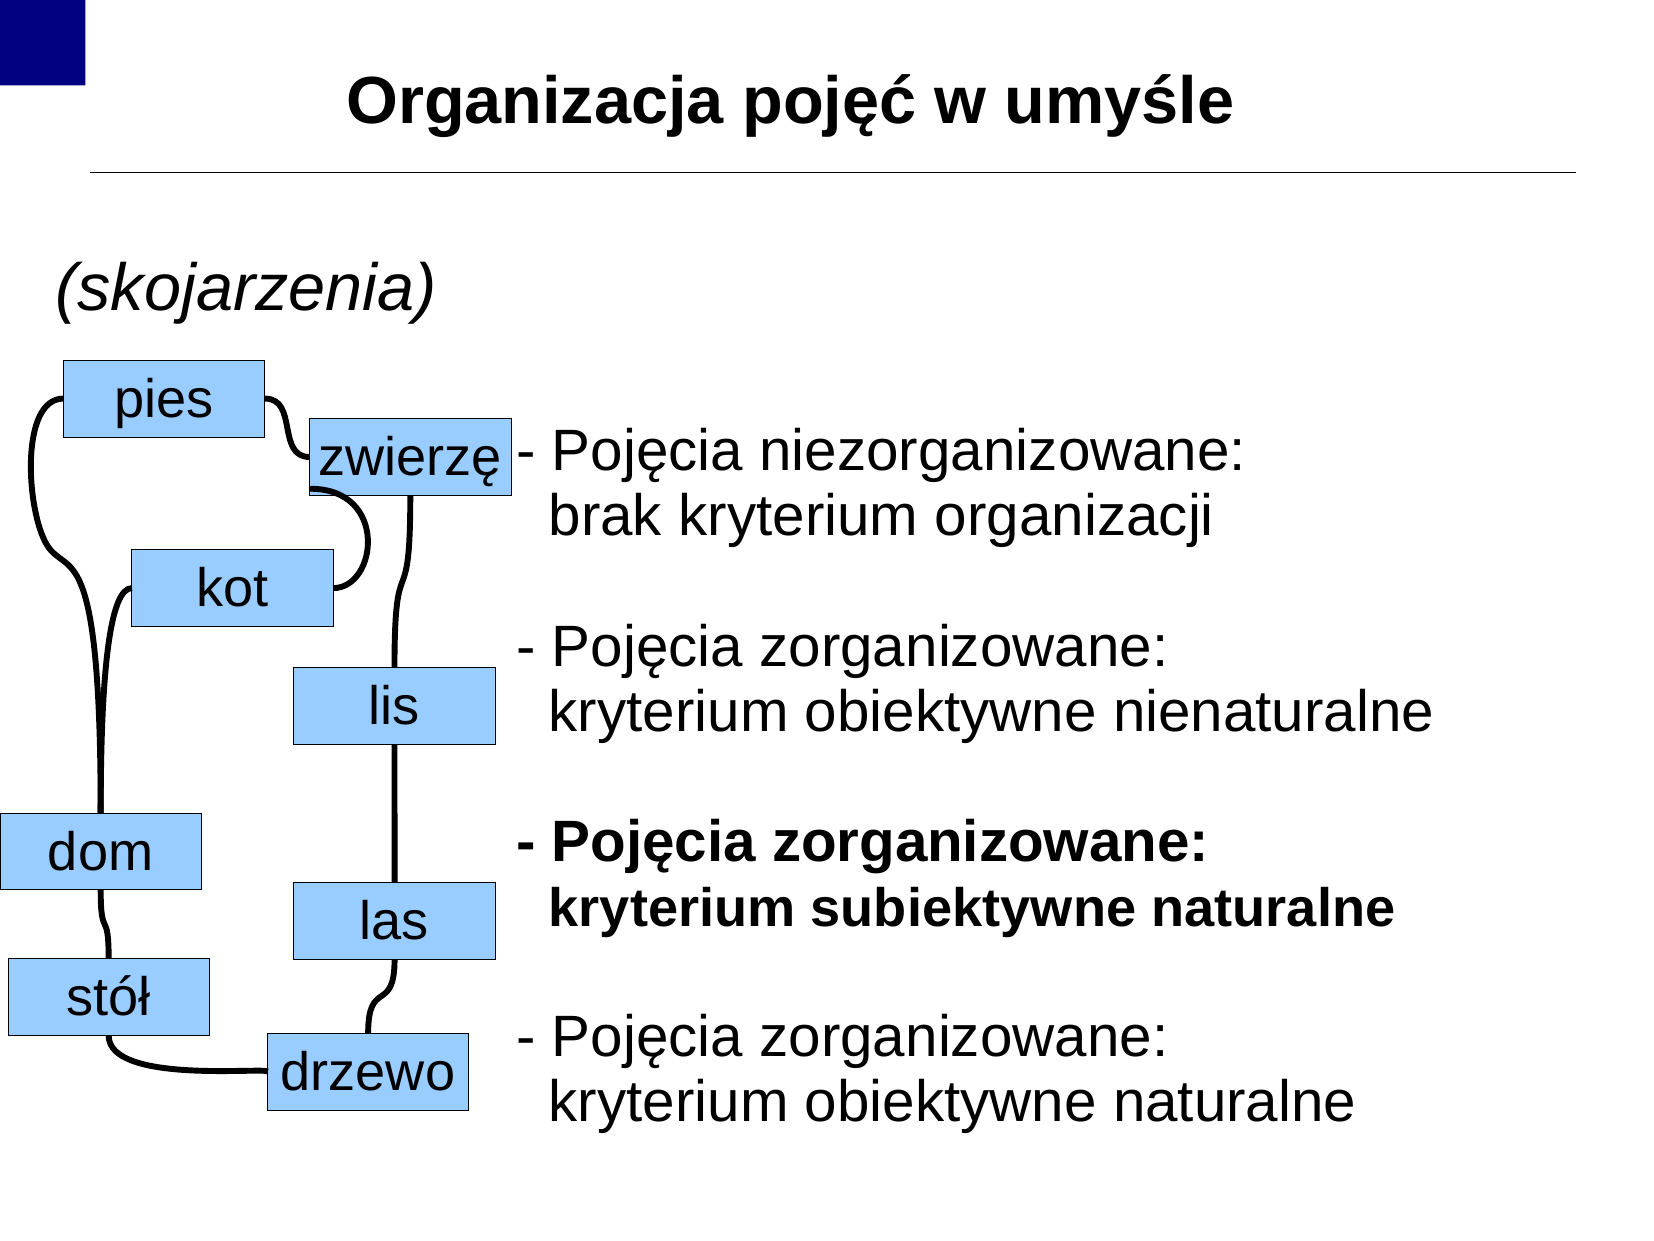

Organizacja pojęć w umyśle
(skojarzenia)
pies
- Pojęcia niezorganizowane:
 brak kryterium organizacji
- Pojęcia zorganizowane:
 kryterium obiektywne nienaturalne
- Pojęcia zorganizowane:
 kryterium subiektywne naturalne
- Pojęcia zorganizowane:
 kryterium obiektywne naturalne
zwierzę
kot
lis
dom
las
stół
drzewo